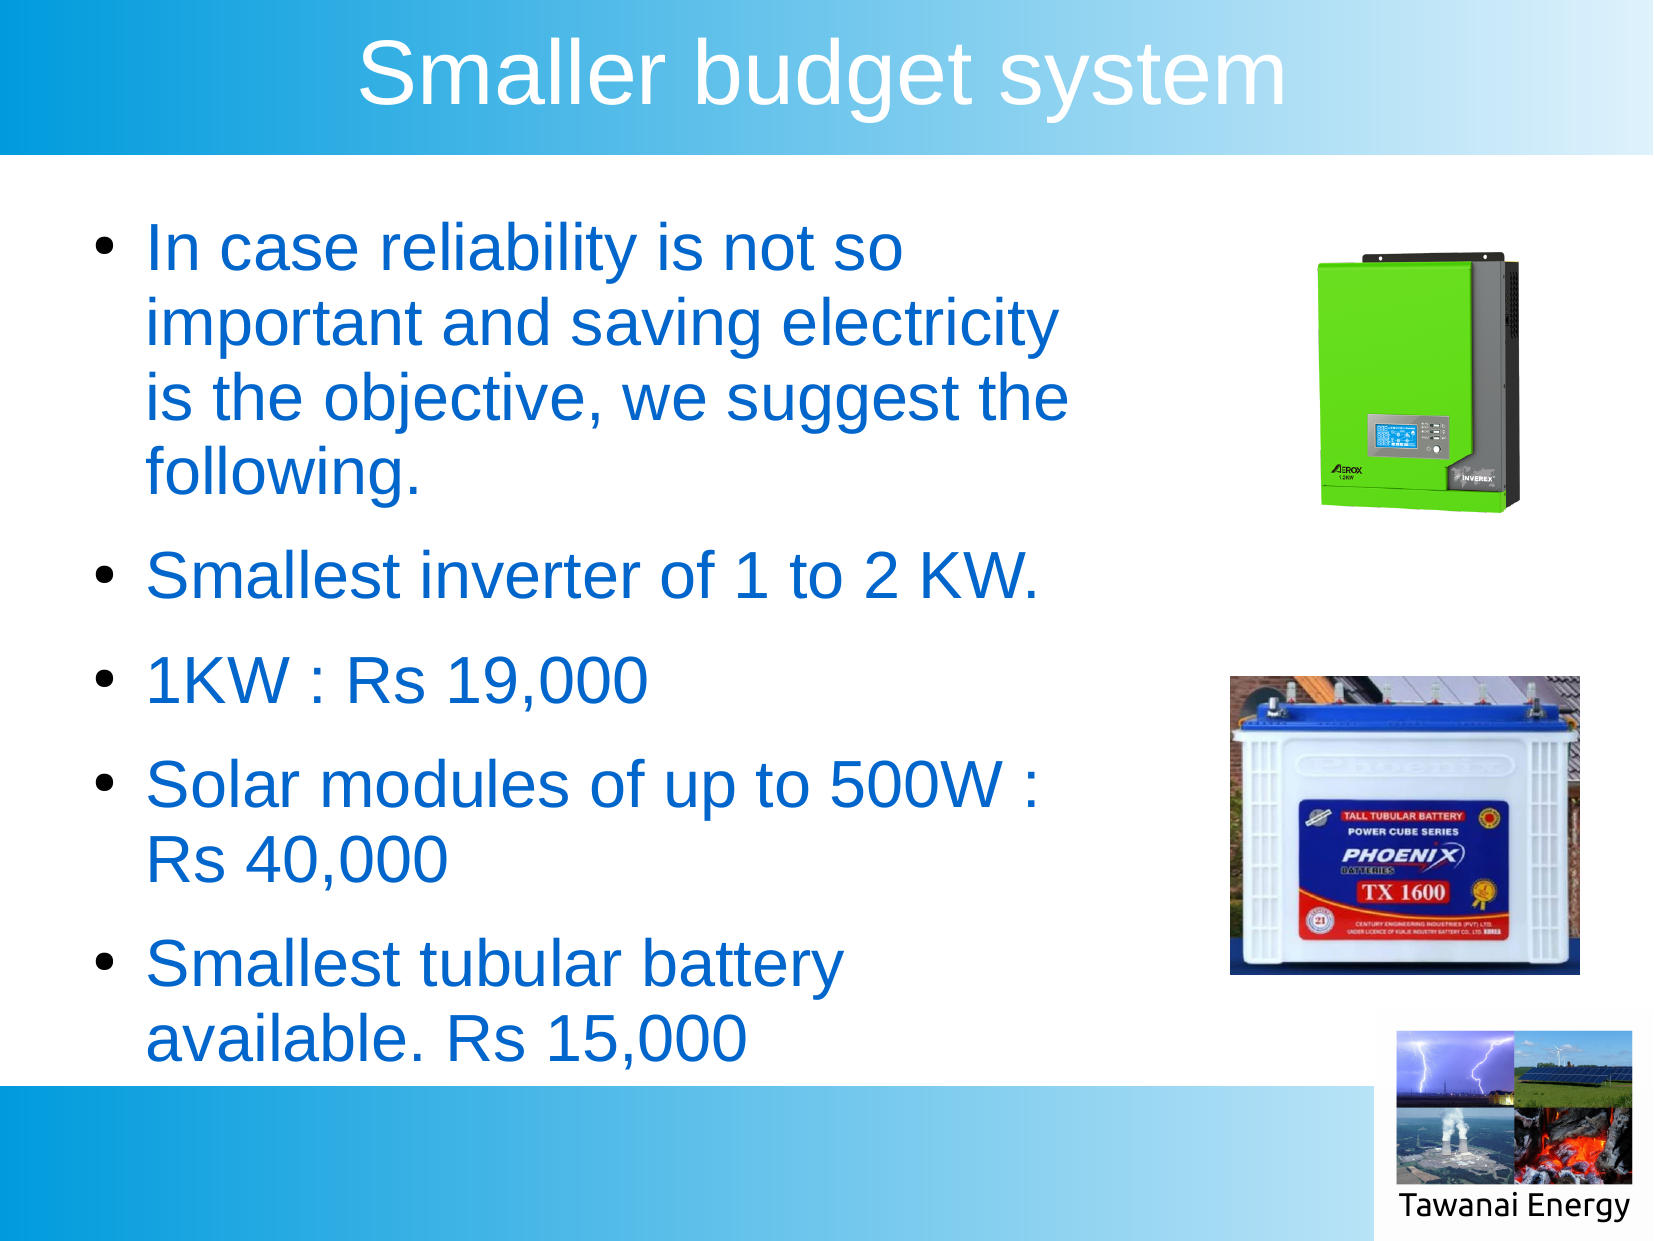

# Smaller budget system
In case reliability is not so important and saving electricity is the objective, we suggest the following.
Smallest inverter of 1 to 2 KW.
1KW : Rs 19,000
Solar modules of up to 500W : Rs 40,000
Smallest tubular battery available. Rs 15,000